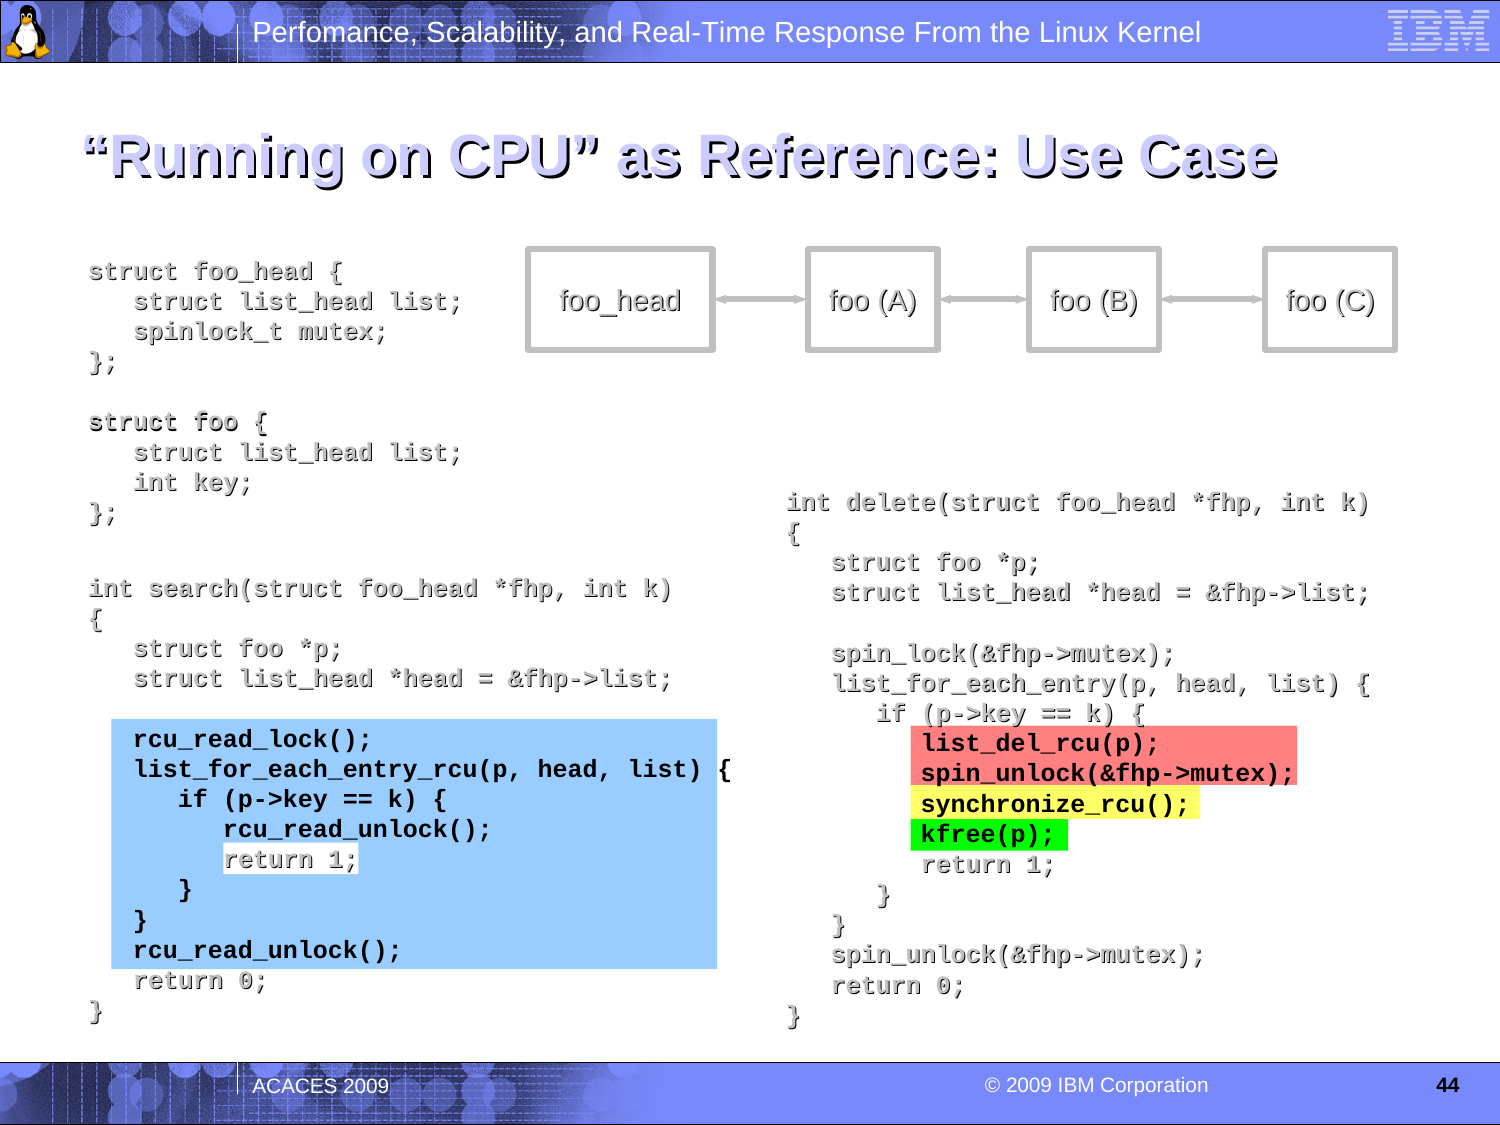

# “Running on CPU” as Reference: Use Case
foo_head
foo (A)
foo (B)
foo (C)
struct foo_head {
 struct list_head list;
 spinlock_t mutex;
};
struct foo {
 struct list_head list;
 int key;
};
int delete(struct foo_head *fhp, int k)
{
 struct foo *p;
 struct list_head *head = &fhp->list;
 spin_lock(&fhp->mutex);
 list_for_each_entry(p, head, list) {
 if (p->key == k) {
 list_del_rcu(p);
 spin_unlock(&fhp->mutex);
 synchronize_rcu();
 kfree(p);
 return 1;
 }
 }
 spin_unlock(&fhp->mutex);
 return 0;
}
int search(struct foo_head *fhp, int k)
{
 struct foo *p;
 struct list_head *head = &fhp->list;
 rcu_read_lock();
 list_for_each_entry_rcu(p, head, list) {
 if (p->key == k) {
 rcu_read_unlock();
 return 1;
 }
 }
 rcu_read_unlock();
 return 0;
}
44